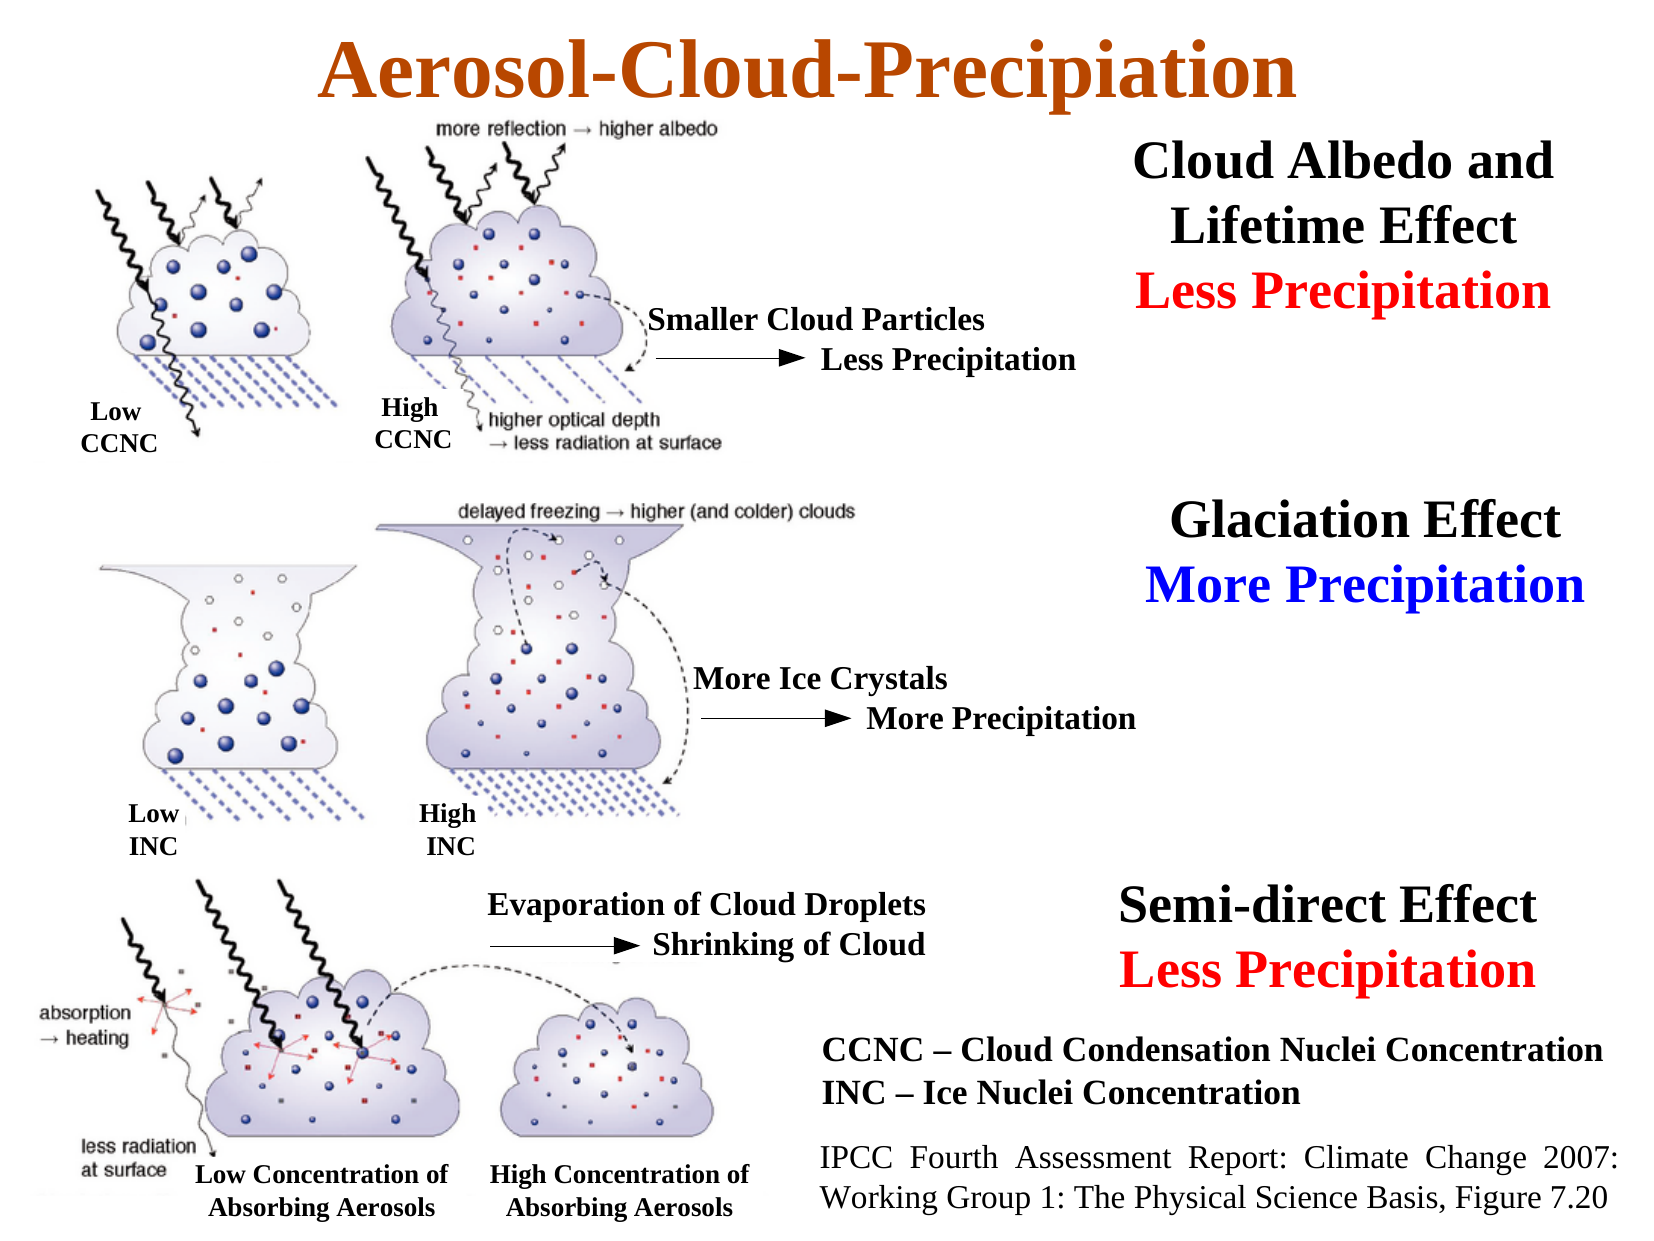

# Aerosol-Cloud-Precipiation
Cloud Albedo and Lifetime Effect
Less Precipitation
Smaller Cloud Particles
 Less Precipitation
High
CCNC
Low
CCNC
Glaciation Effect
More Precipitation
Glaciation
More Ice Crystals
 More Precipitation
Low INC
High
INC
Semi-direct Effect
Less Precipitation
Evaporation of Cloud Droplets
 Shrinking of Cloud
CCNC – Cloud Condensation Nuclei Concentration
INC – Ice Nuclei Concentration
IPCC Fourth Assessment Report: Climate Change 2007: Working Group 1: The Physical Science Basis, Figure 7.20
Low Concentration of Absorbing Aerosols
High Concentration of Absorbing Aerosols